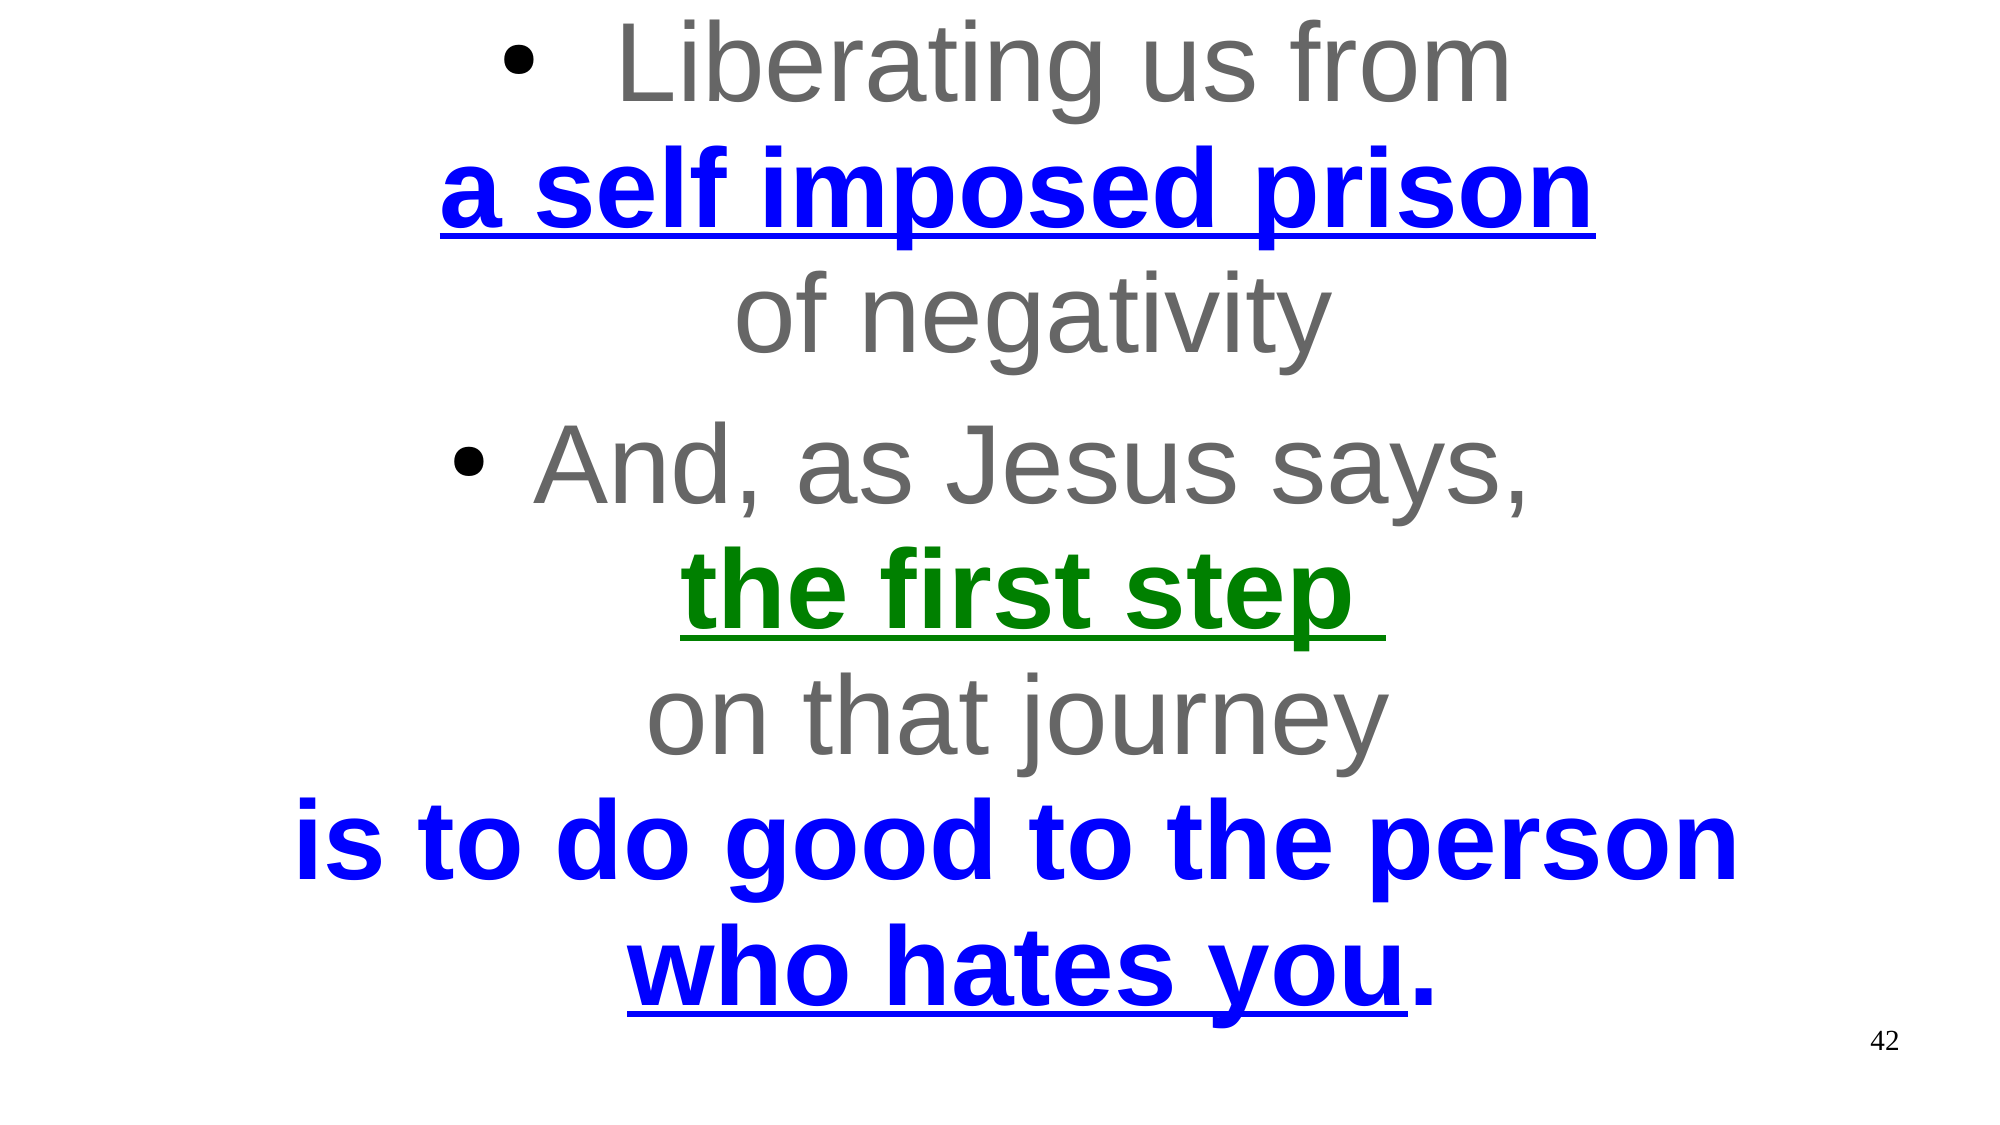

# Liberating us from a self imposed prison of negativity
 And, as Jesus says,
the first step
on that journey
is to do good to the person
who hates you.
42